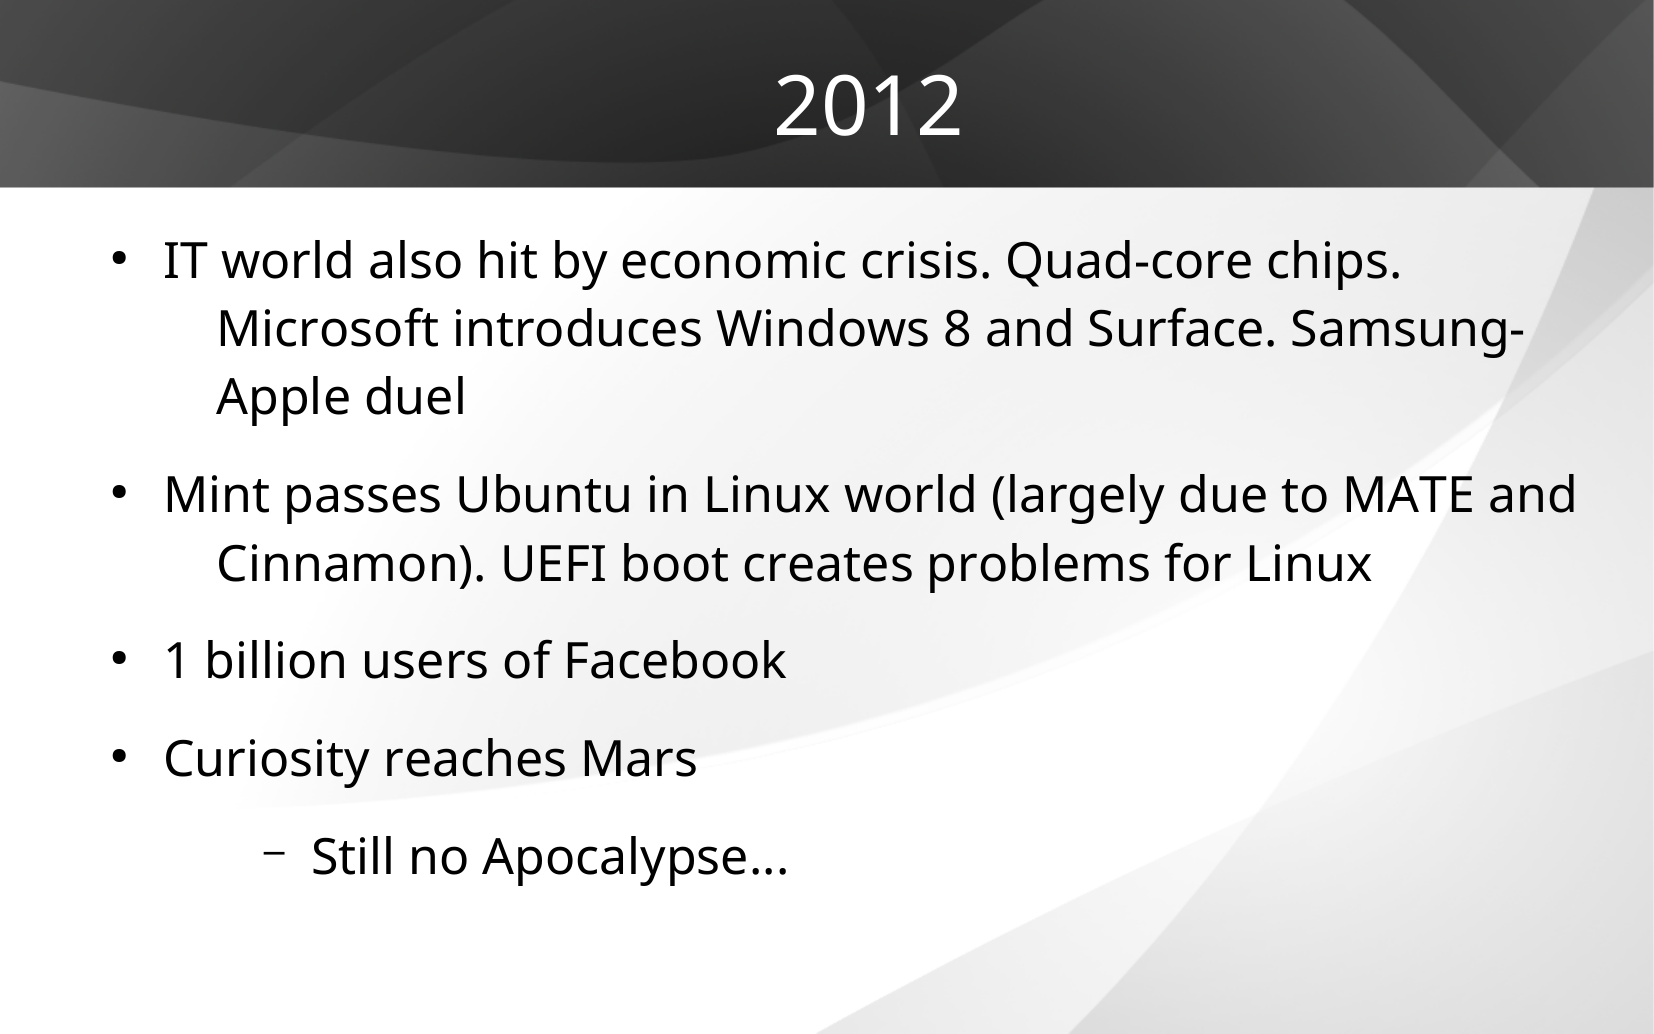

# 2012
IT world also hit by economic crisis. Quad-core chips. Microsoft introduces Windows 8 and Surface. Samsung-Apple duel
Mint passes Ubuntu in Linux world (largely due to MATE and Cinnamon). UEFI boot creates problems for Linux
1 billion users of Facebook
Curiosity reaches Mars
Still no Apocalypse...